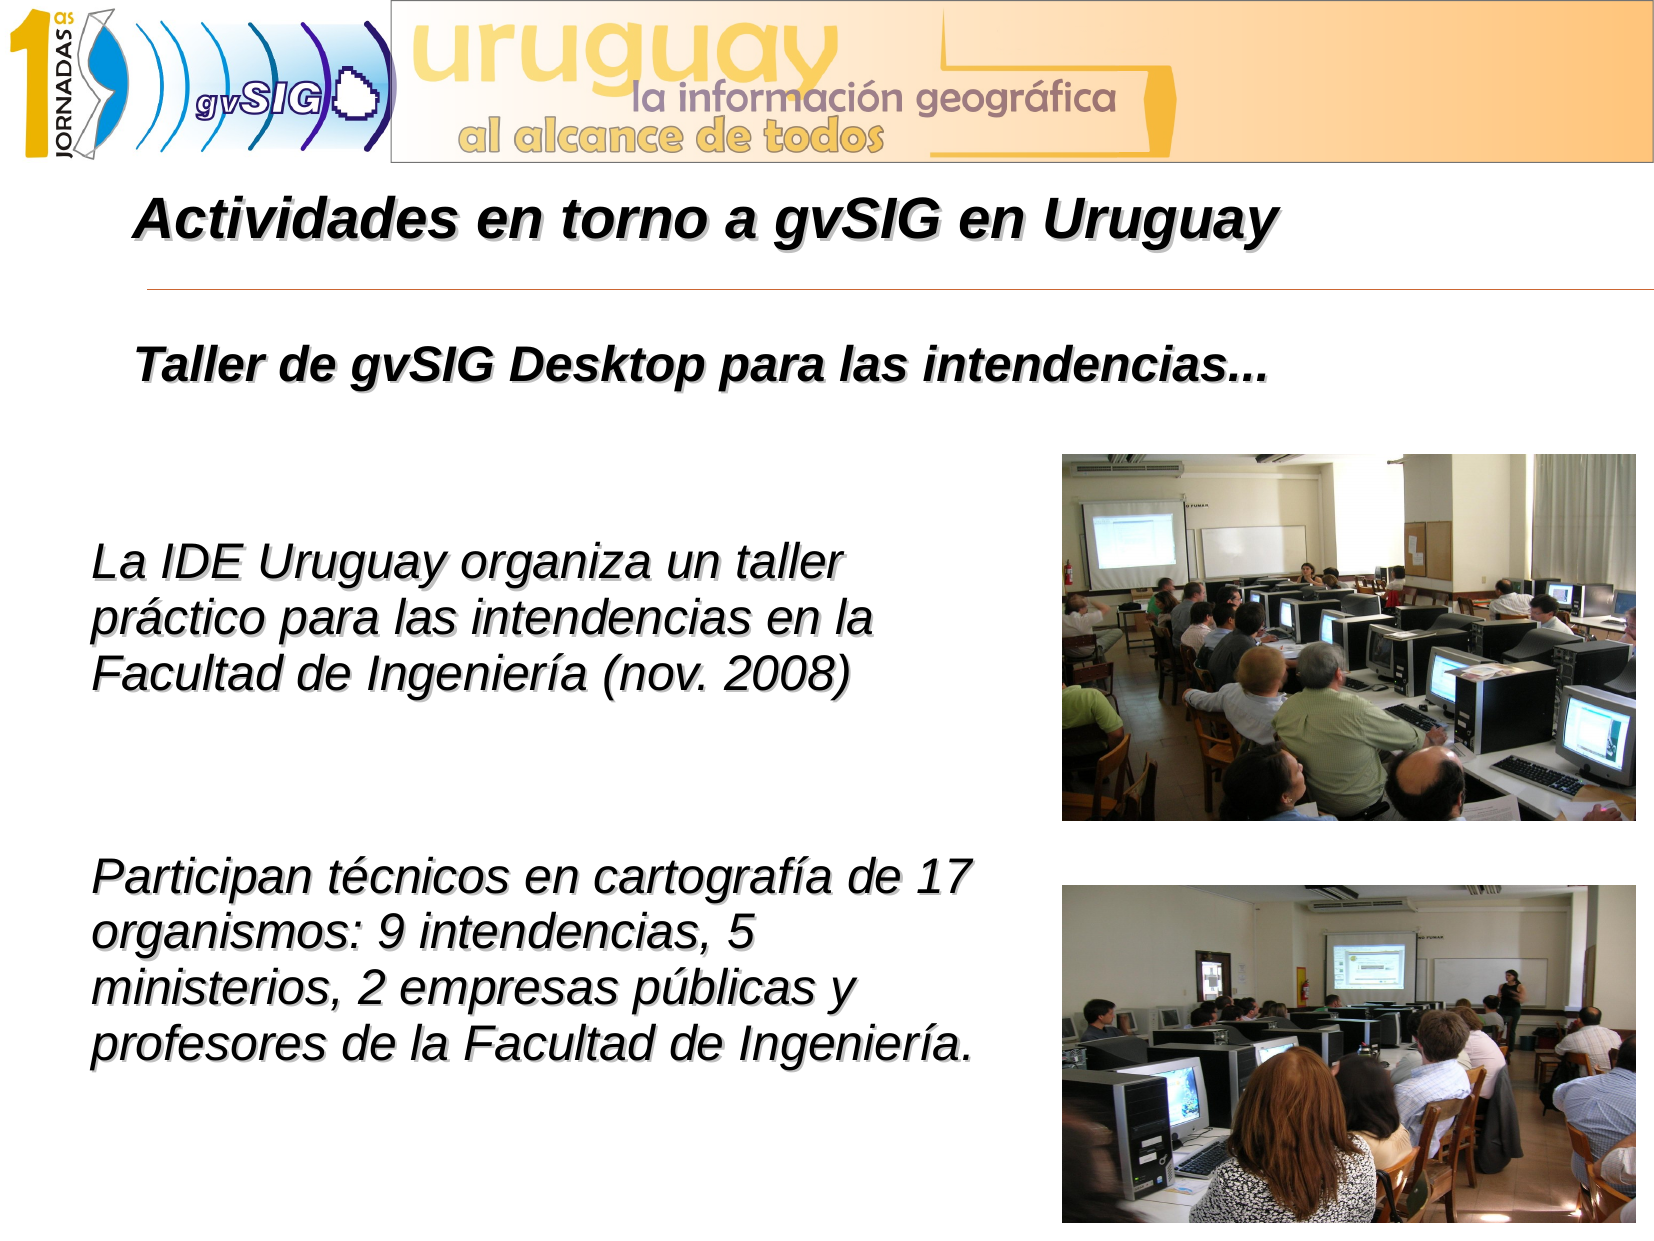

Actividades en torno a gvSIG en Uruguay
Taller de gvSIG Desktop para las intendencias...
La IDE Uruguay organiza un taller práctico para las intendencias en la Facultad de Ingeniería (nov. 2008)
Participan técnicos en cartografía de 17 organismos: 9 intendencias, 5 ministerios, 2 empresas públicas y profesores de la Facultad de Ingeniería.